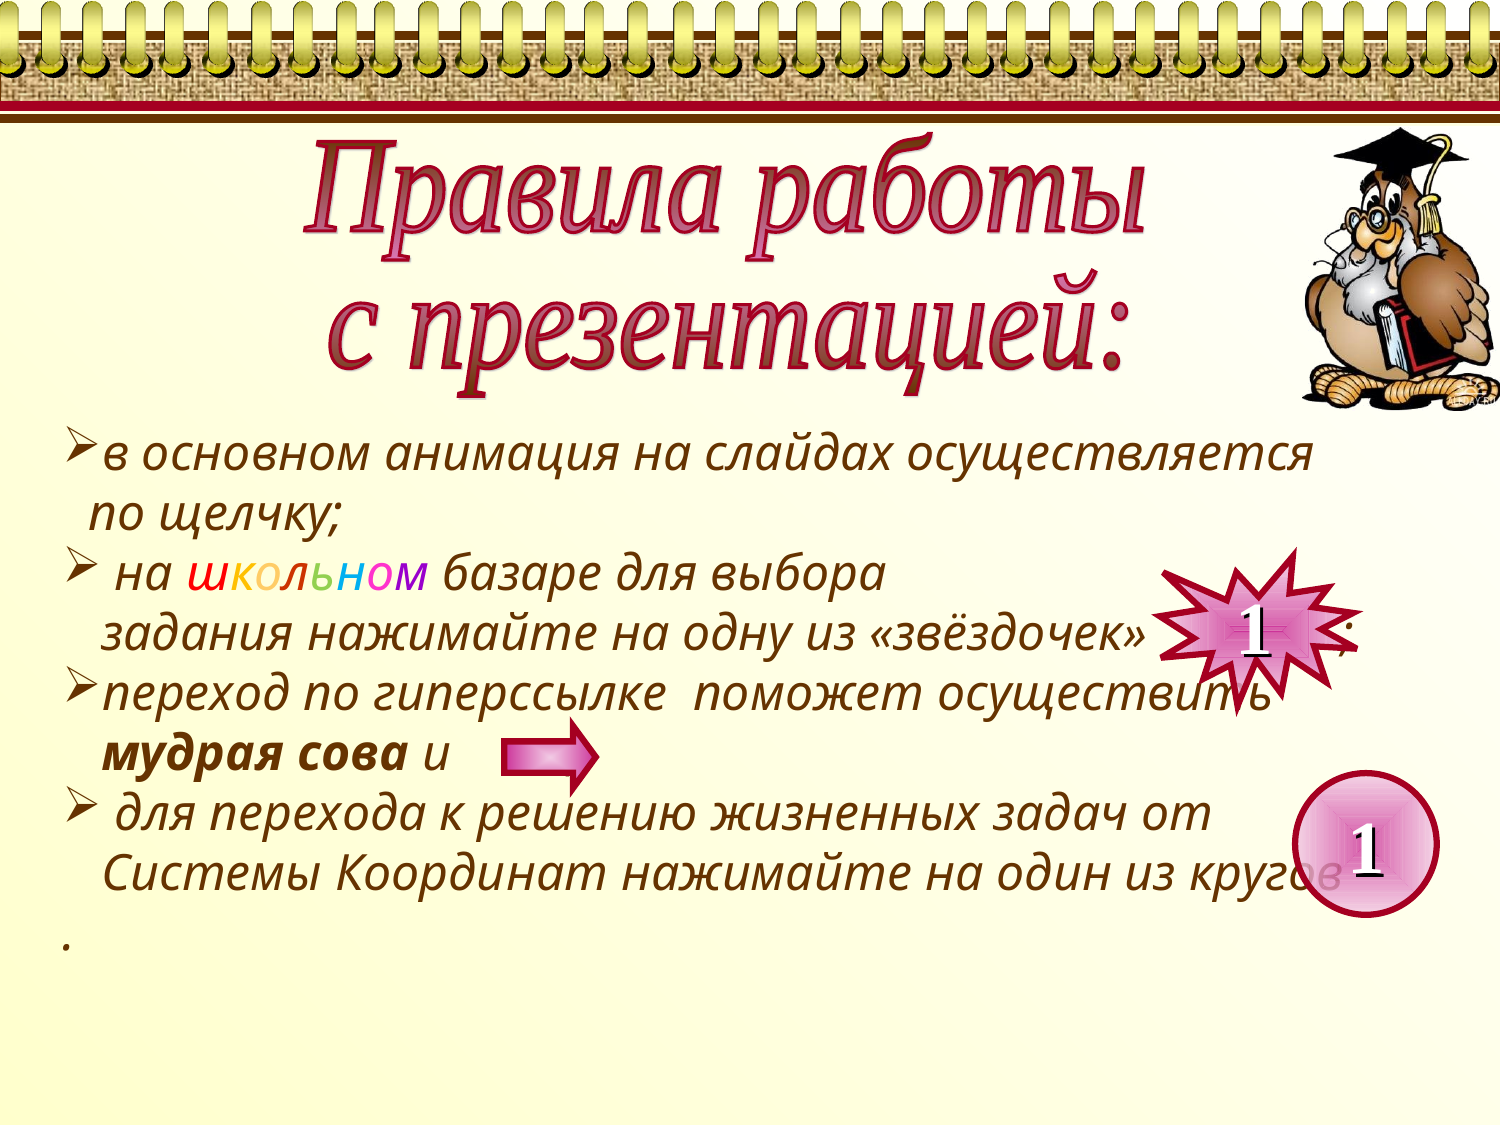

Правила работы
с презентацией:
в основном анимация на слайдах осуществляется
 по щелчку;
 на школьном базаре для выбора
 задания нажимайте на одну из «звёздочек» ;
переход по гиперссылке поможет осуществить
 мудрая сова и ;
 для перехода к решению жизненных задач от
 Системы Координат нажимайте на один из кругов .
1
1